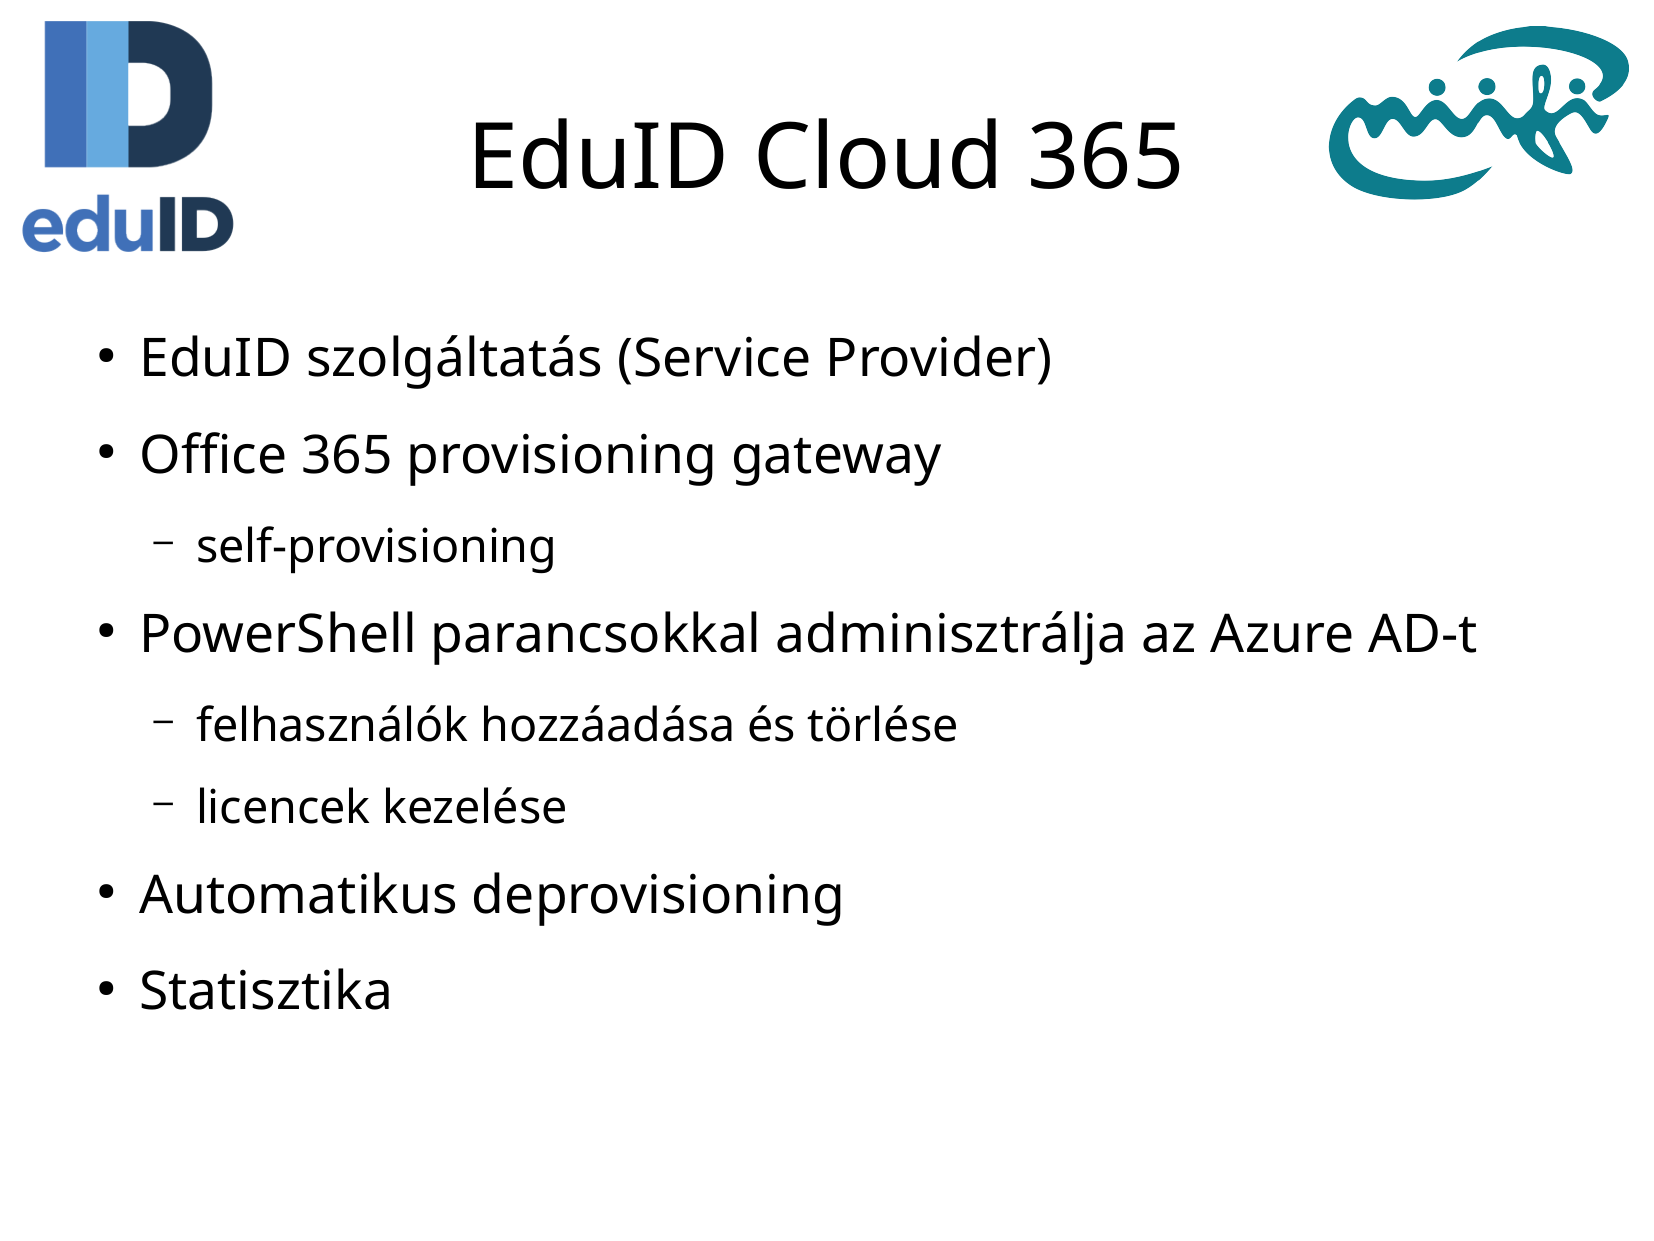

# EduID Cloud 365
EduID szolgáltatás (Service Provider)
Office 365 provisioning gateway
self-provisioning
PowerShell parancsokkal adminisztrálja az Azure AD-t
felhasználók hozzáadása és törlése
licencek kezelése
Automatikus deprovisioning
Statisztika